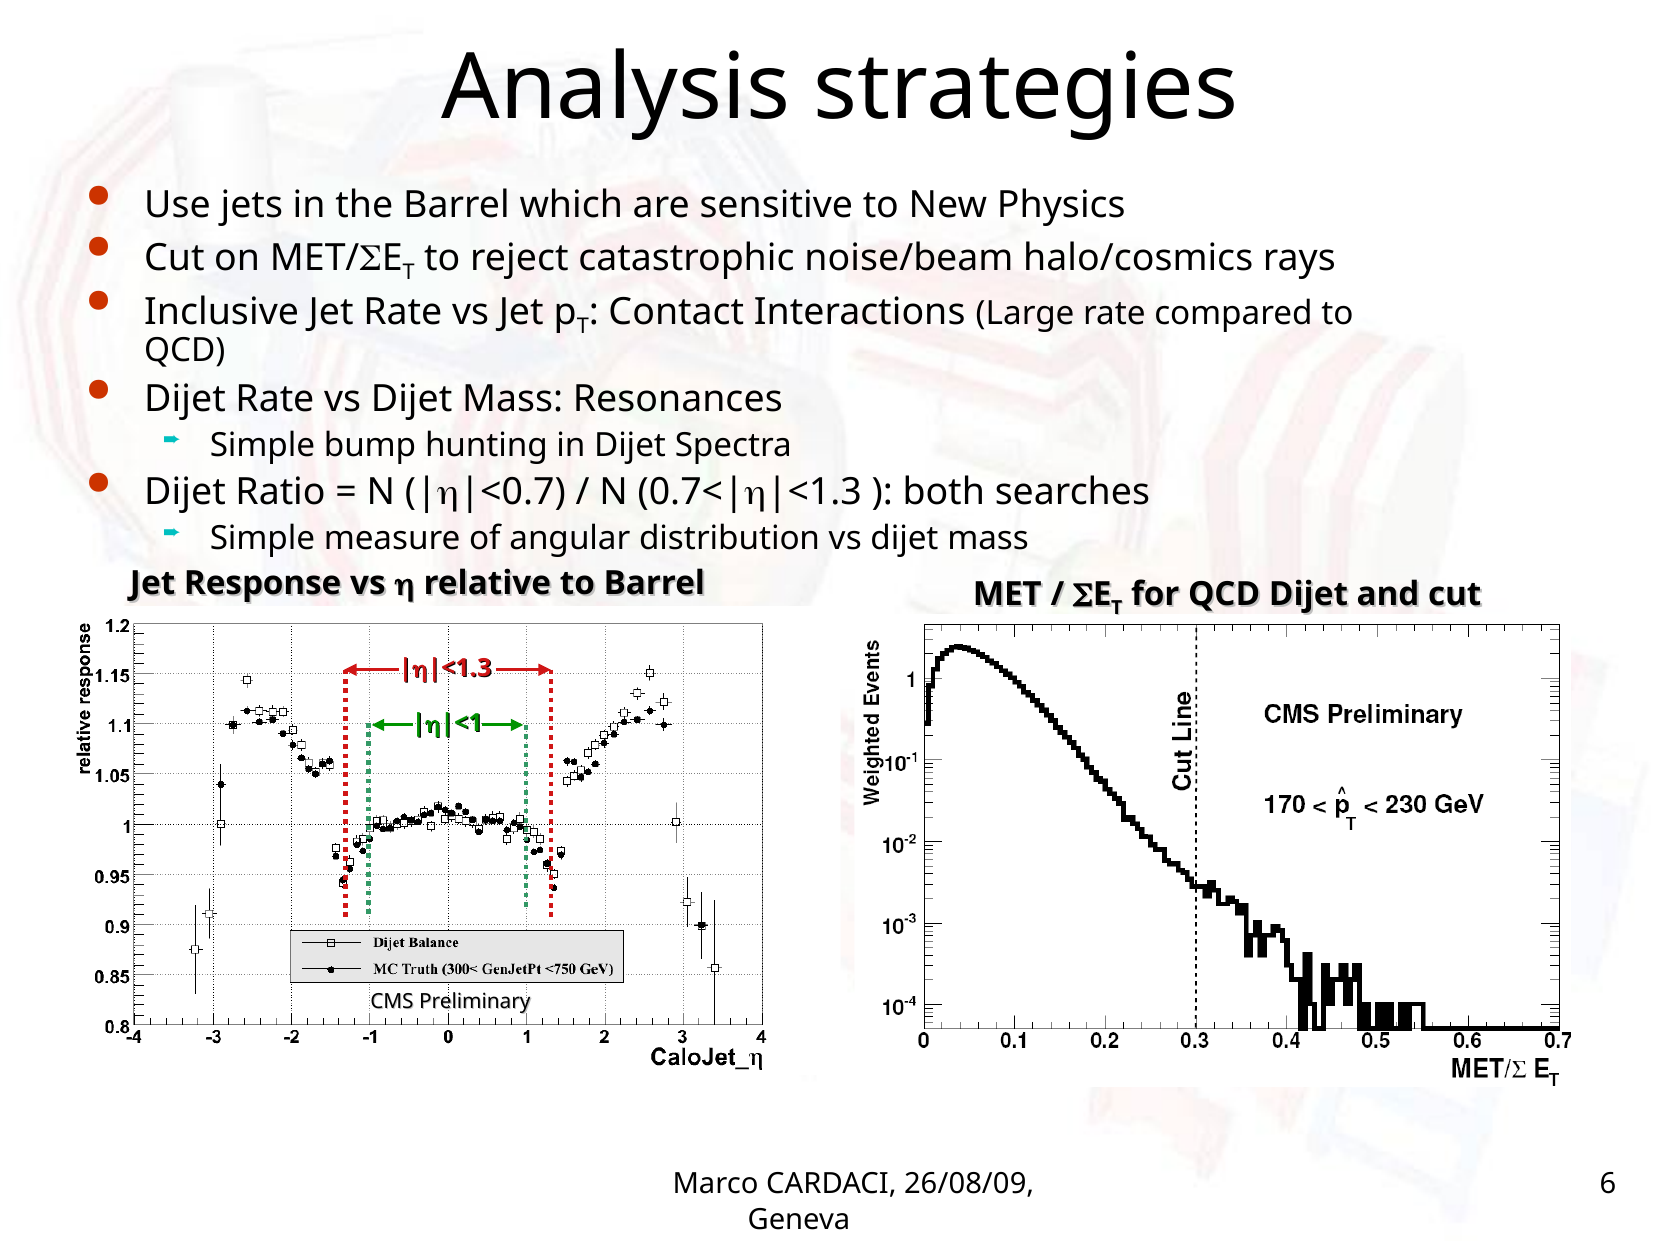

# Analysis strategies
Use jets in the Barrel which are sensitive to New Physics
Cut on MET/ET to reject catastrophic noise/beam halo/cosmics rays
Inclusive Jet Rate vs Jet pT: Contact Interactions (Large rate compared to QCD)
Dijet Rate vs Dijet Mass: Resonances
Simple bump hunting in Dijet Spectra
Dijet Ratio = N (||<0.7) / N (0.7<||<1.3 ): both searches
Simple measure of angular distribution vs dijet mass
Jet Response vs  relative to Barrel
MET / ET for QCD Dijet and cut
||<1.3
||<1
CMS Preliminary
Marco CARDACI, 26/08/09, Geneva
6